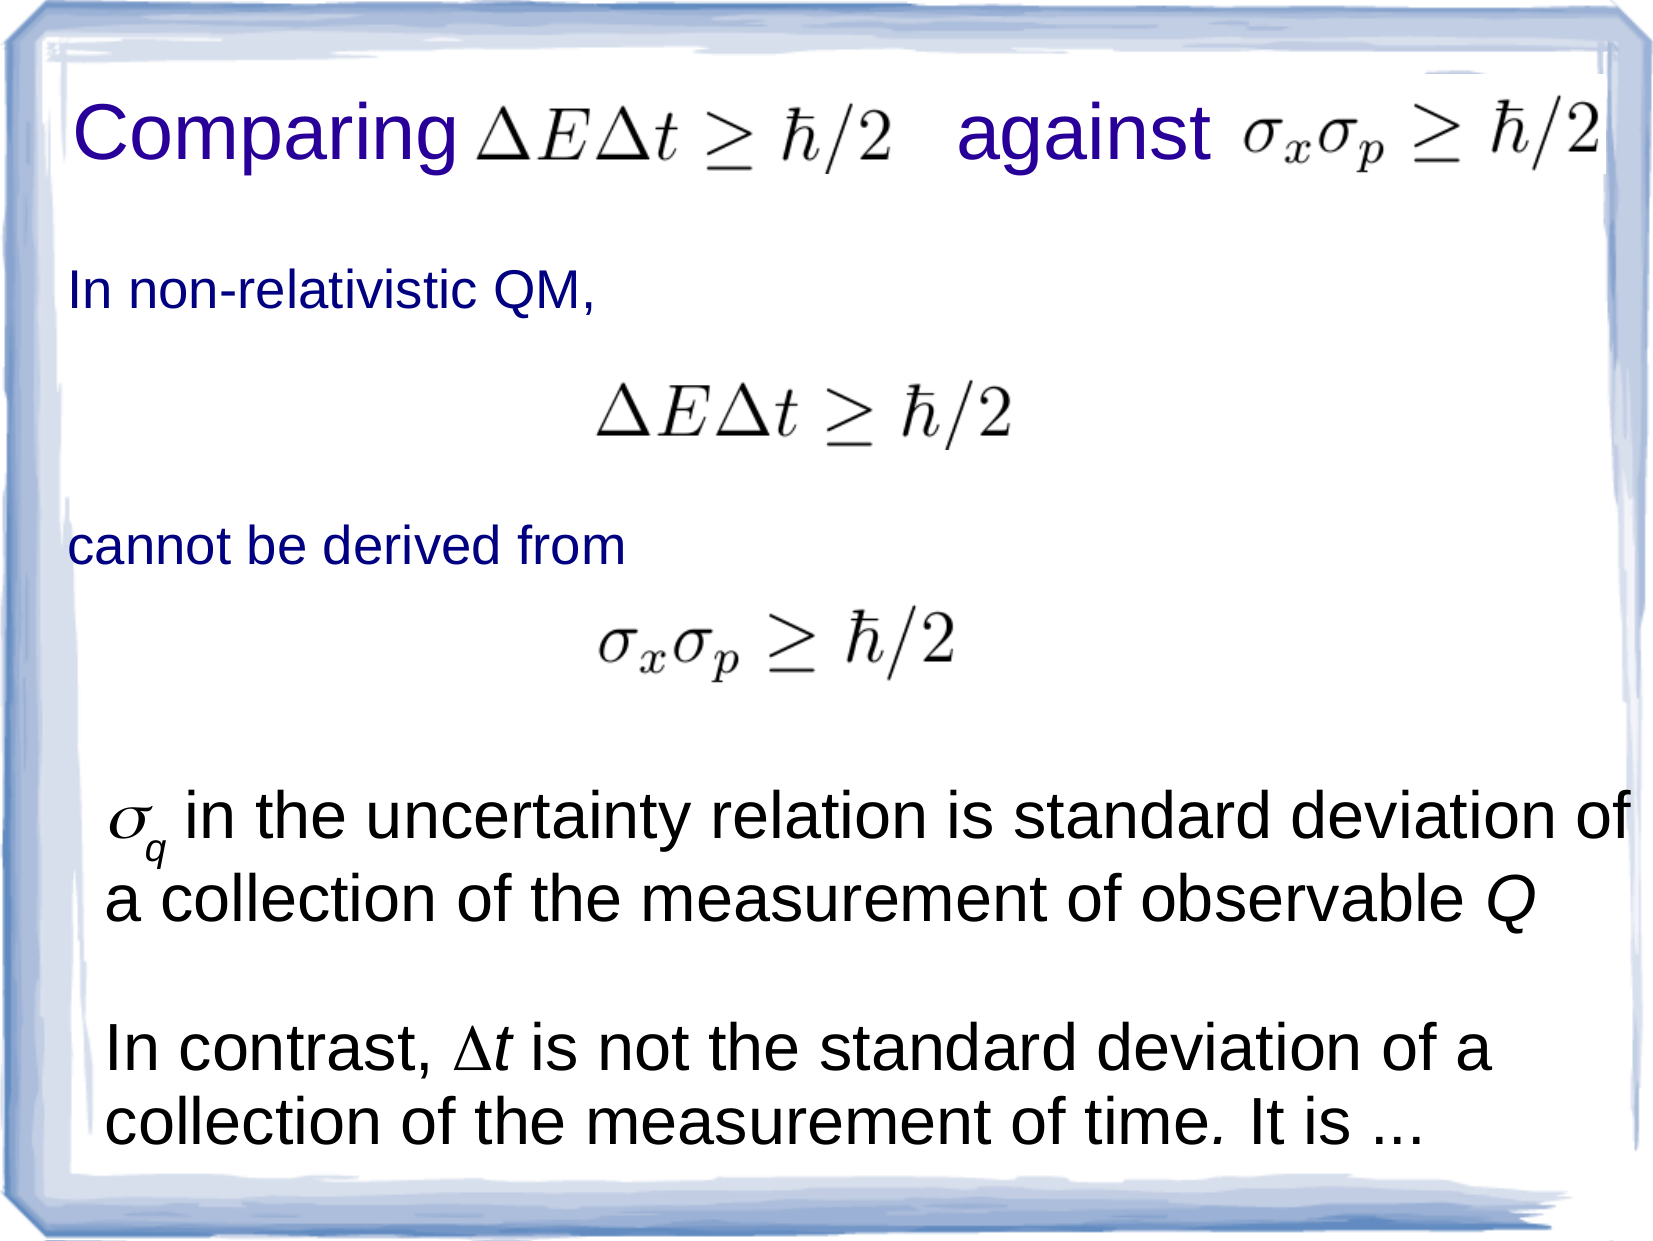

# Comparing
against
 In non-relativistic QM,
 cannot be derived from
sq in the uncertainty relation is standard deviation of a collection of the measurement of observable Q
In contrast, Dt is not the standard deviation of a collection of the measurement of time. It is ...